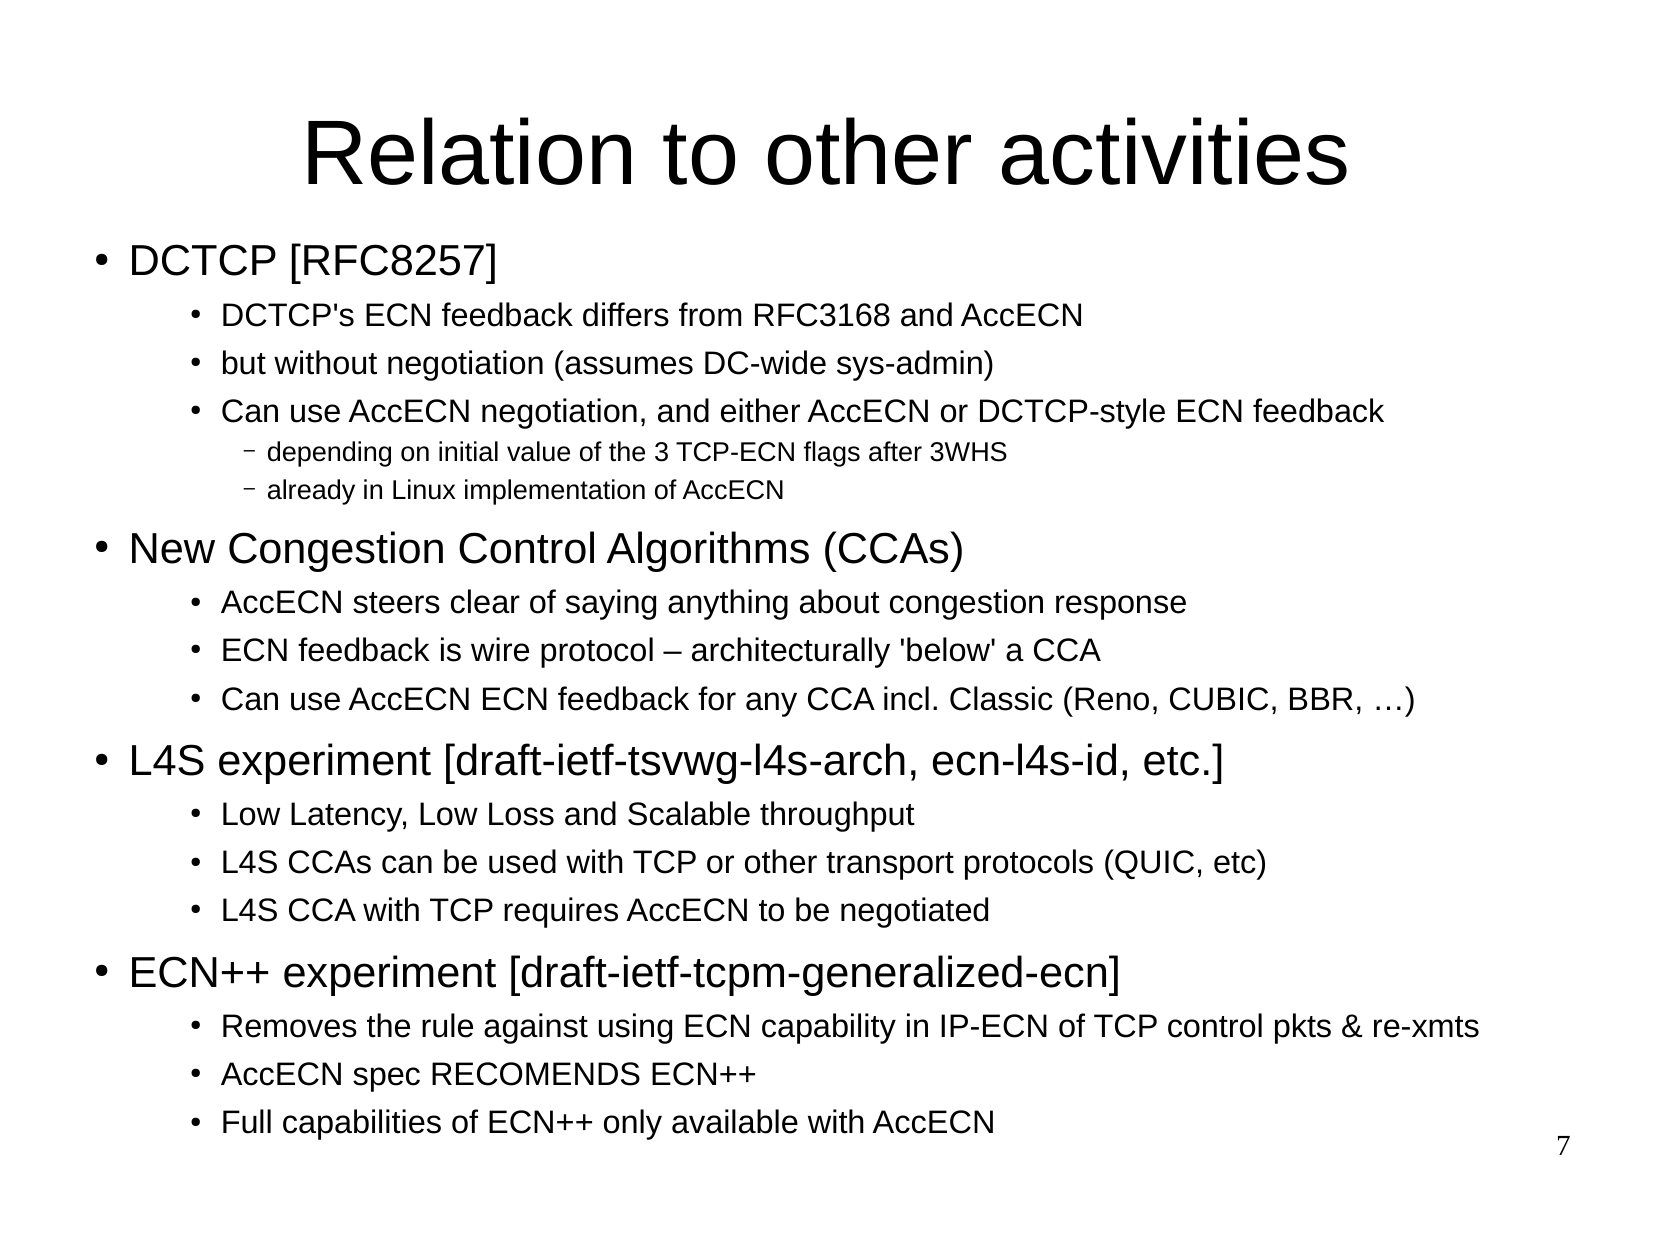

# Relation to other activities
DCTCP [RFC8257]
DCTCP's ECN feedback differs from RFC3168 and AccECN
but without negotiation (assumes DC-wide sys-admin)
Can use AccECN negotiation, and either AccECN or DCTCP-style ECN feedback
depending on initial value of the 3 TCP-ECN flags after 3WHS
already in Linux implementation of AccECN
New Congestion Control Algorithms (CCAs)
AccECN steers clear of saying anything about congestion response
ECN feedback is wire protocol – architecturally 'below' a CCA
Can use AccECN ECN feedback for any CCA incl. Classic (Reno, CUBIC, BBR, …)
L4S experiment [draft-ietf-tsvwg-l4s-arch, ecn-l4s-id, etc.]
Low Latency, Low Loss and Scalable throughput
L4S CCAs can be used with TCP or other transport protocols (QUIC, etc)
L4S CCA with TCP requires AccECN to be negotiated
ECN++ experiment [draft-ietf-tcpm-generalized-ecn]
Removes the rule against using ECN capability in IP-ECN of TCP control pkts & re-xmts
AccECN spec RECOMENDS ECN++
Full capabilities of ECN++ only available with AccECN
7